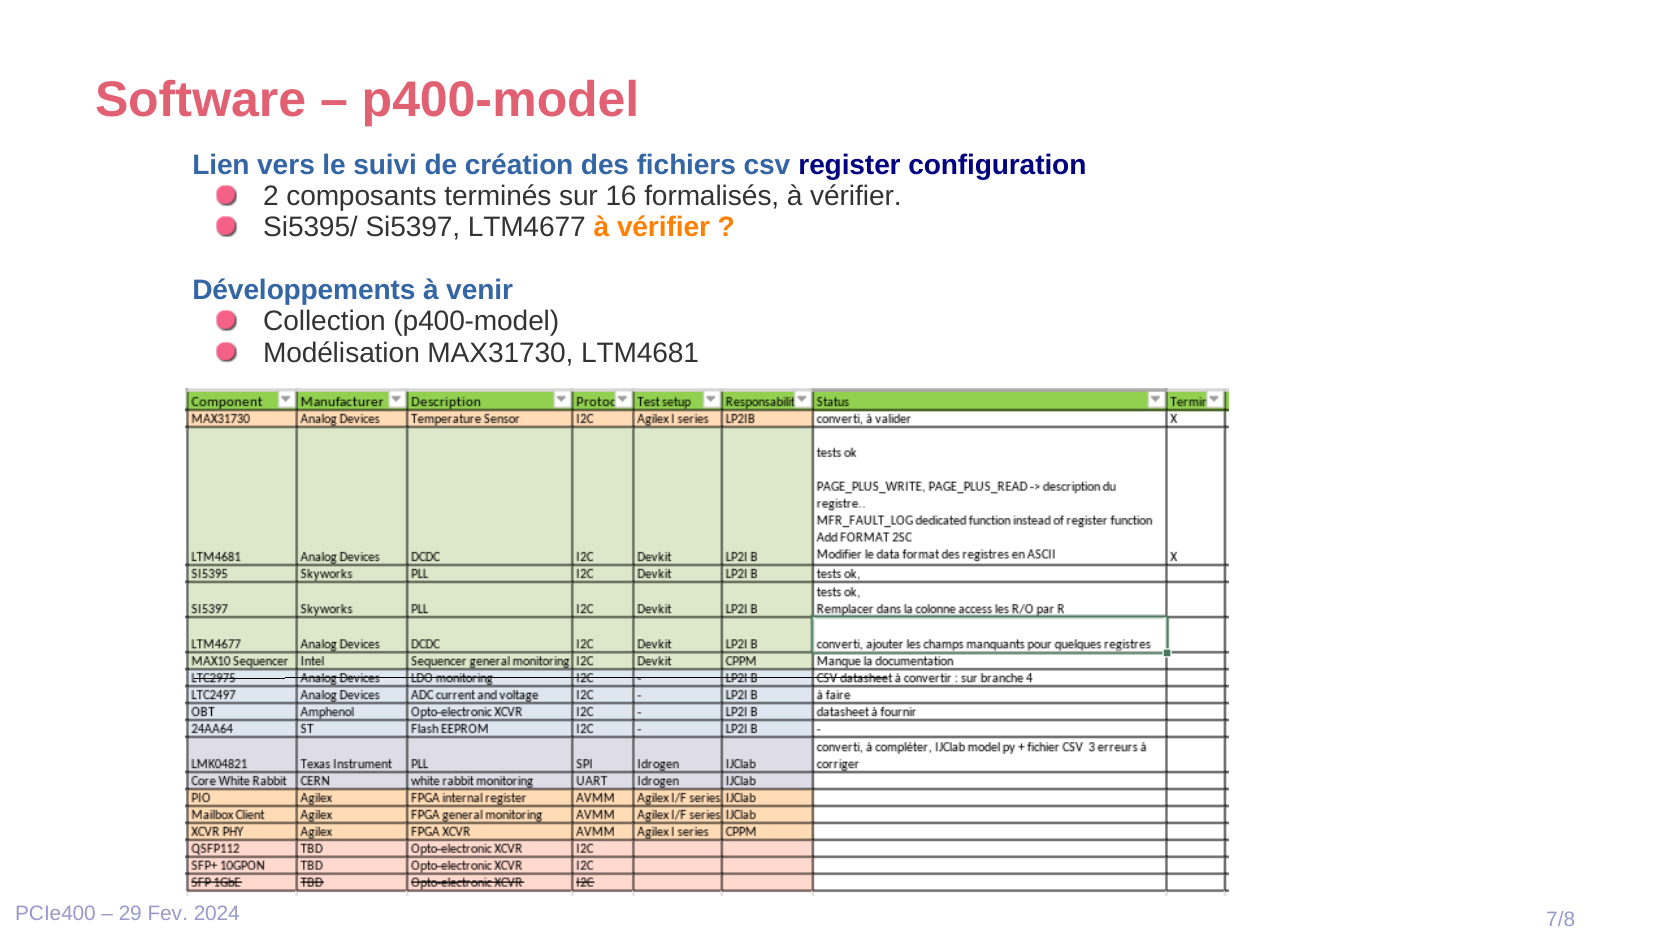

# Software – p400-model
Lien vers le suivi de création des fichiers csv register configuration
2 composants terminés sur 16 formalisés, à vérifier.
Si5395/ Si5397, LTM4677 à vérifier ?
Développements à venir
Collection (p400-model)
Modélisation MAX31730, LTM4681